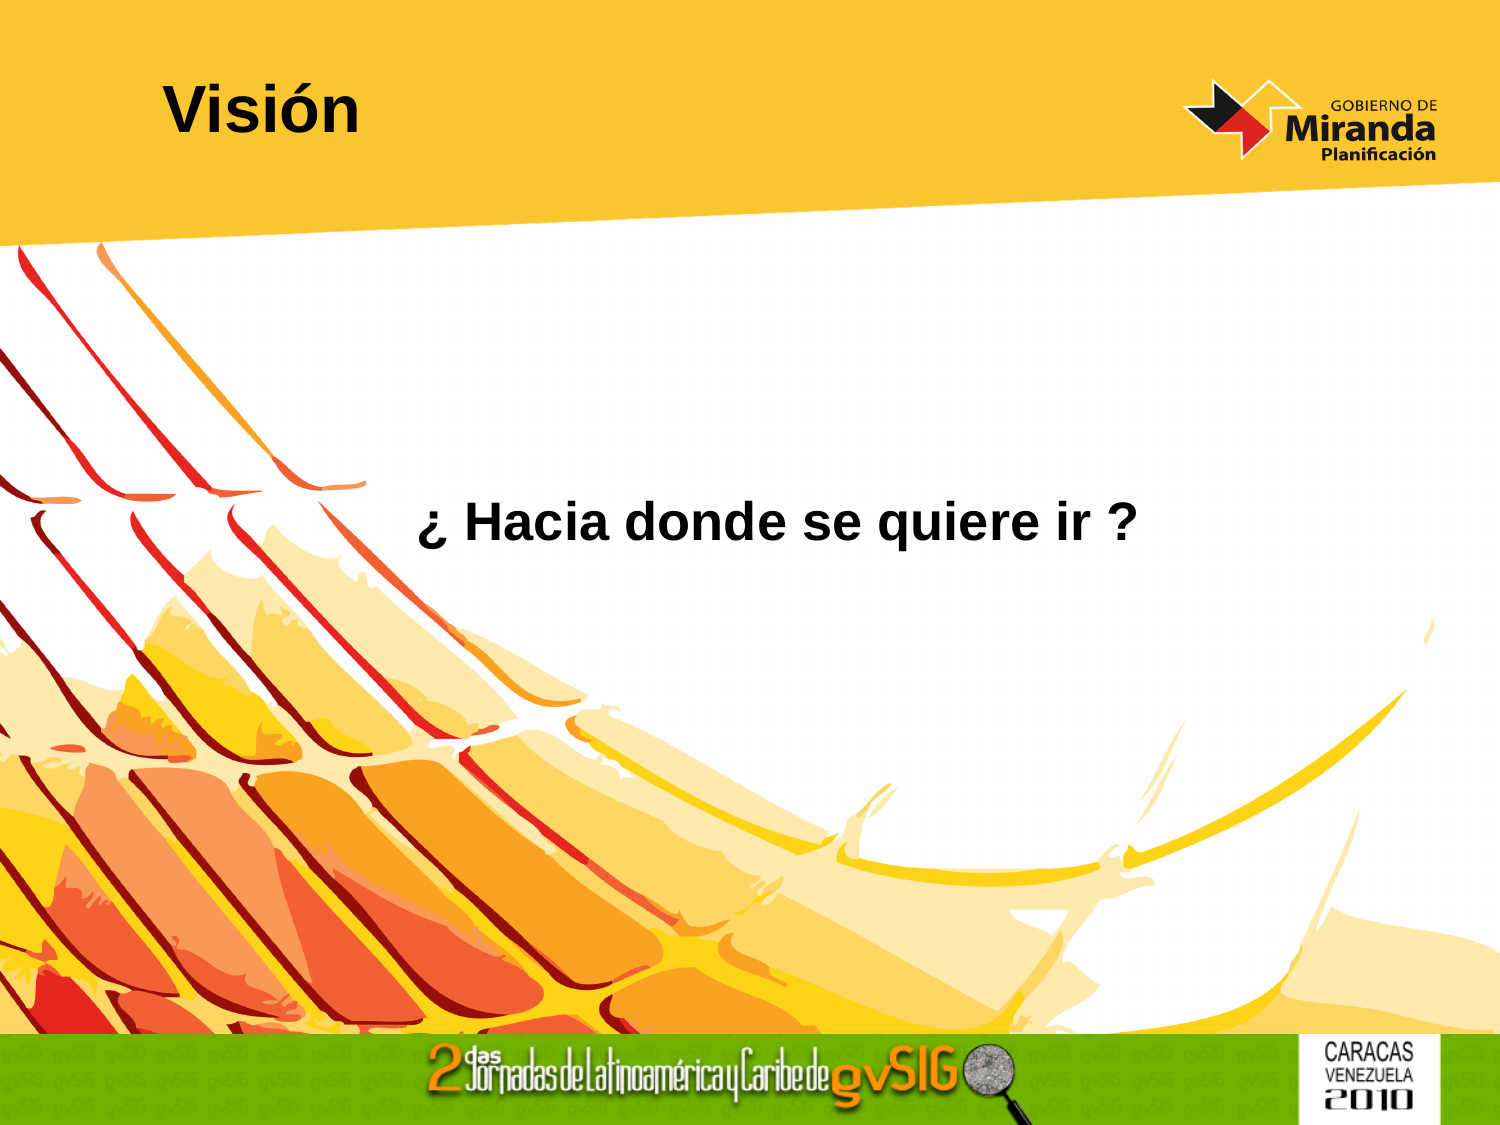

Visión
¿ Hacia donde se quiere ir ?